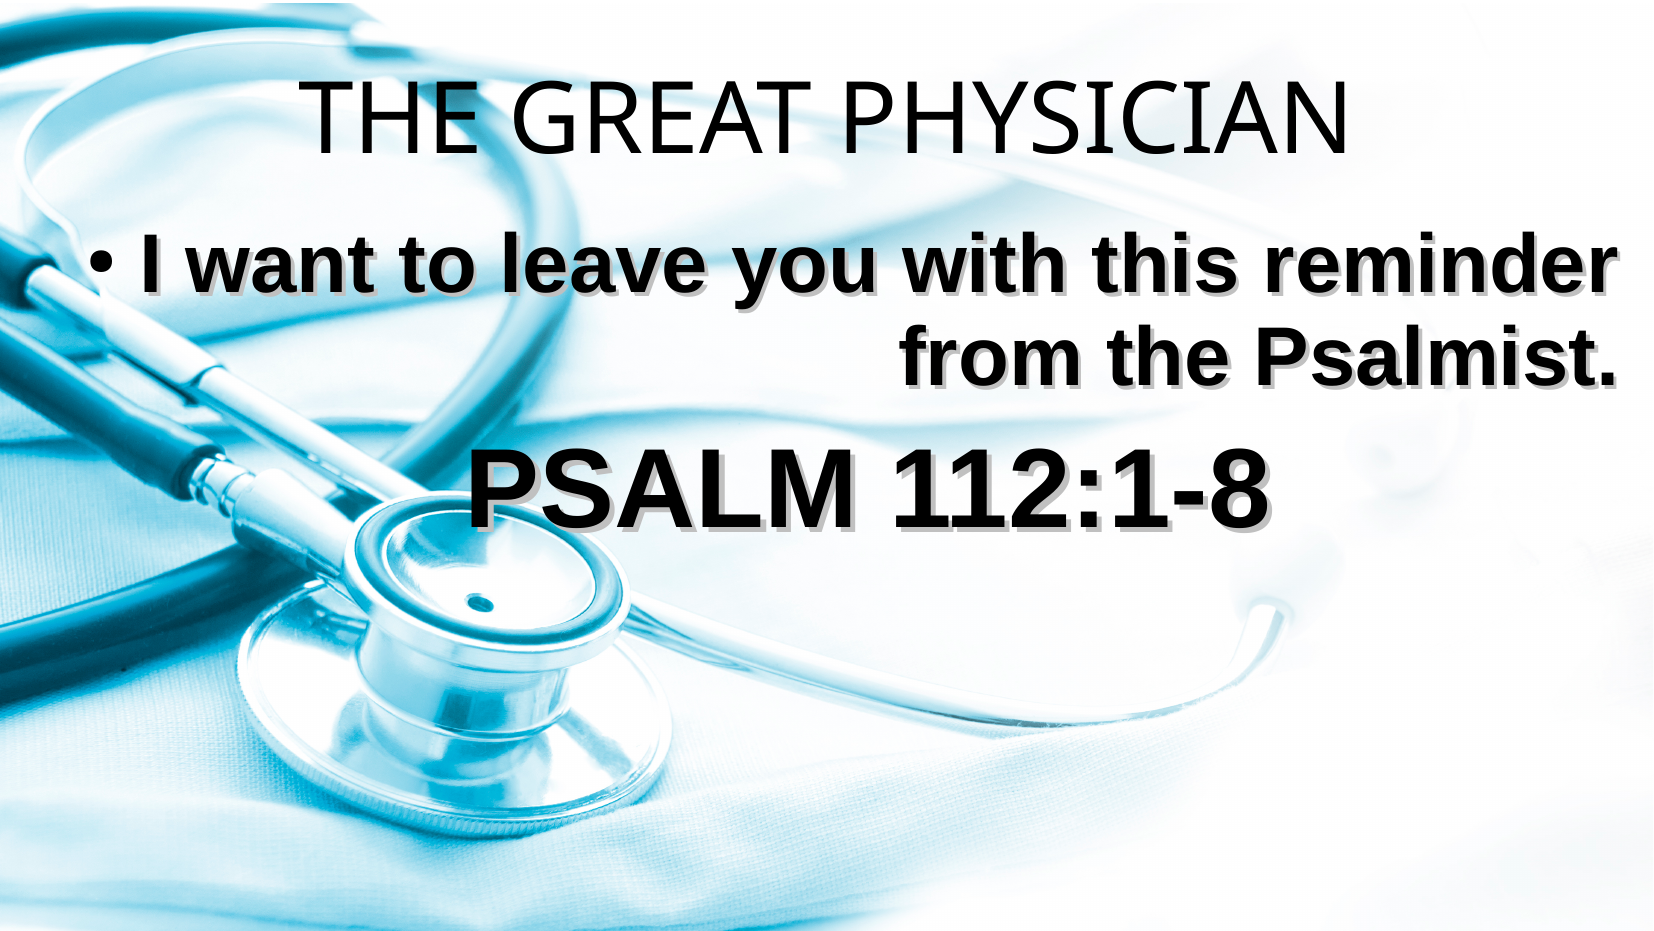

# THE GREAT PHYSICIAN
I want to leave you with this reminder from the Psalmist.
PSALM 112:1-8